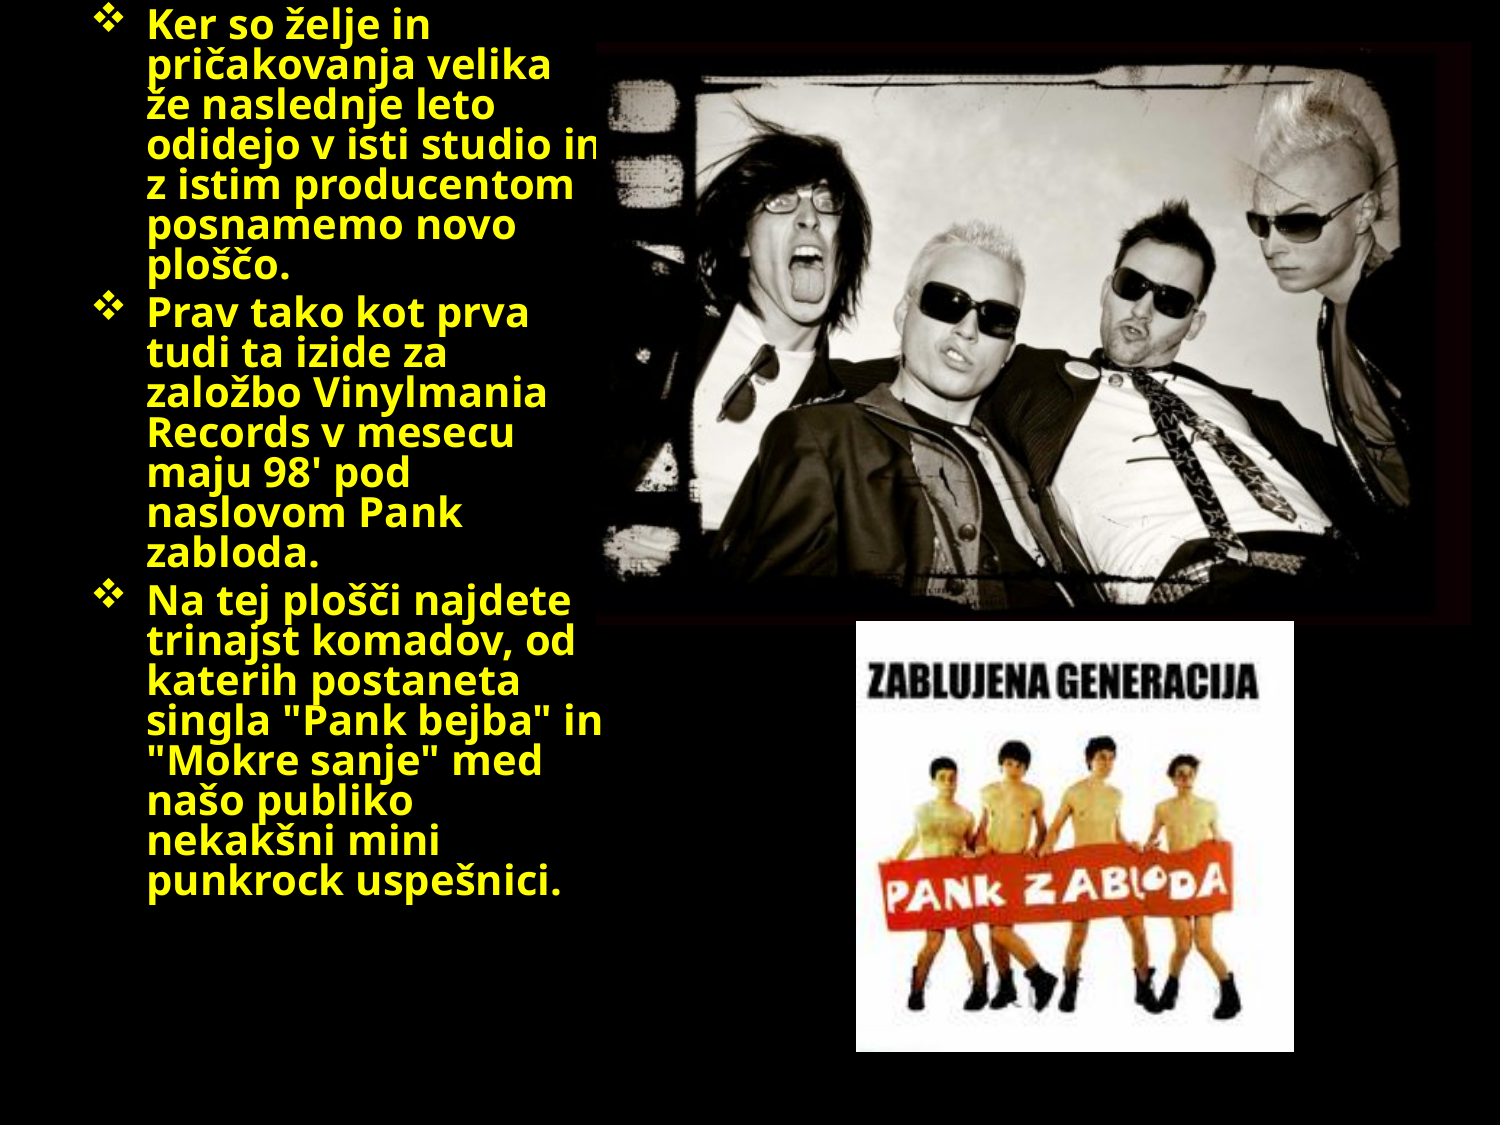

Ker so želje in pričakovanja velika že naslednje leto odidejo v isti studio in z istim producentom posnamemo novo ploščo.
Prav tako kot prva tudi ta izide za založbo Vinylmania Records v mesecu maju 98' pod naslovom Pank zabloda.
Na tej plošči najdete trinajst komadov, od katerih postaneta singla "Pank bejba" in "Mokre sanje" med našo publiko nekakšni mini punkrock uspešnici.
#